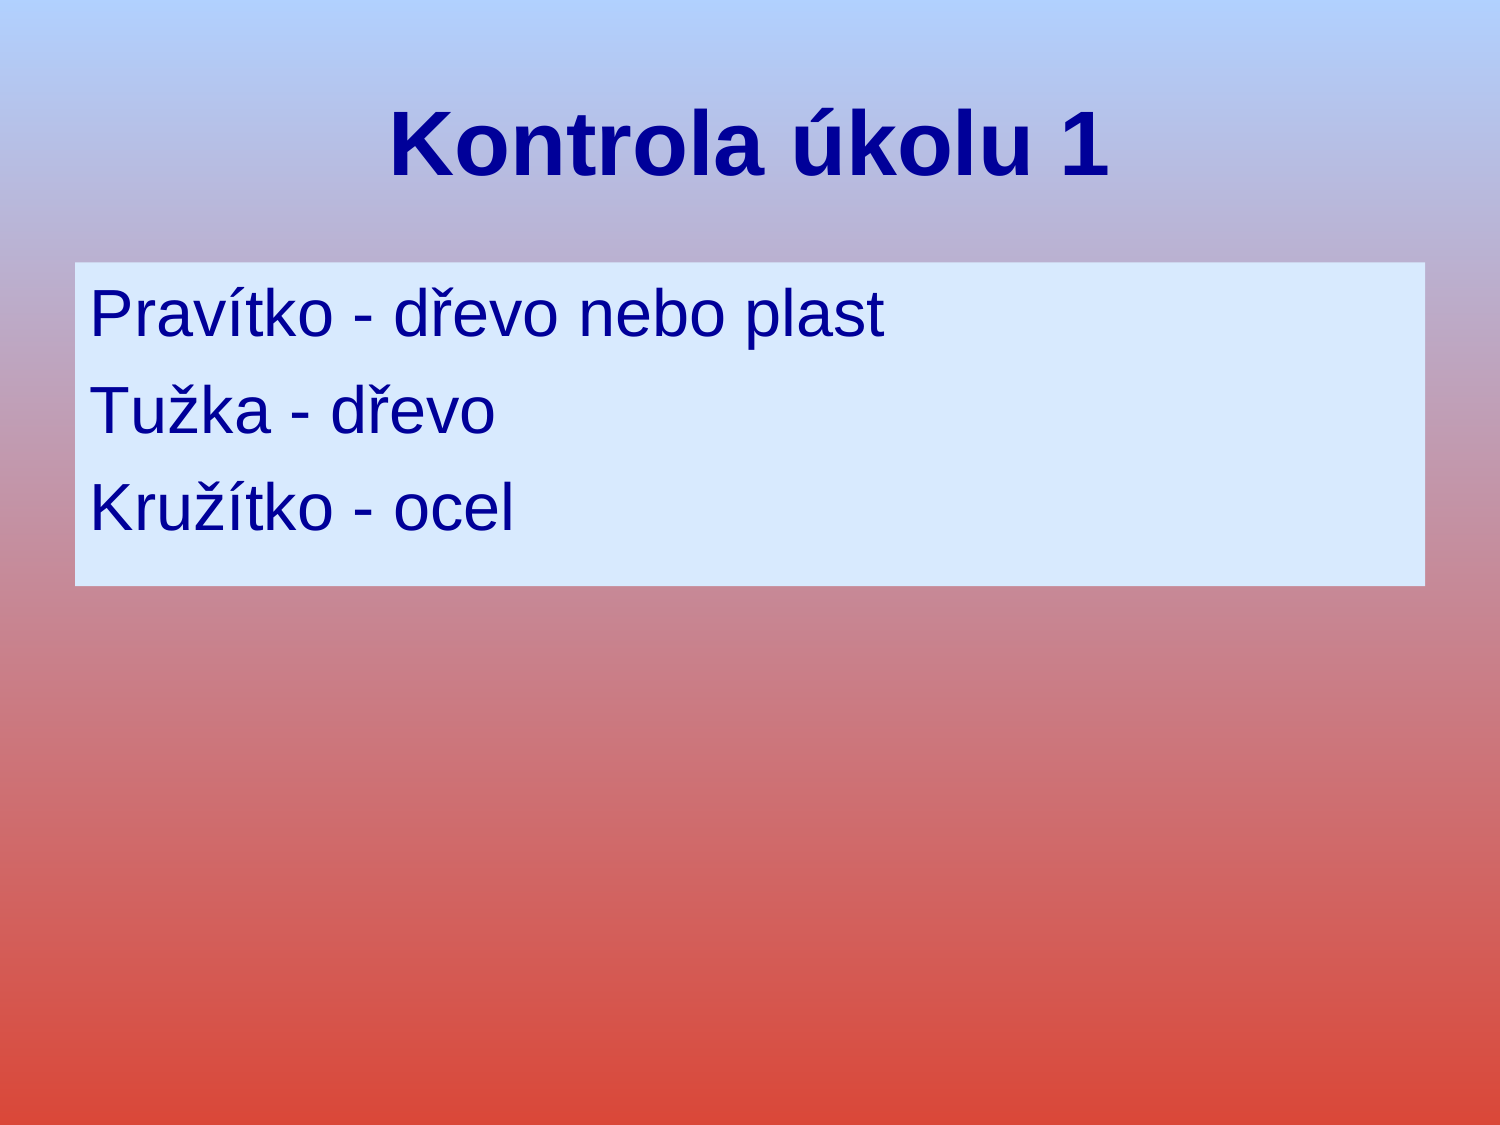

# Kontrola úkolu 1
Pravítko - dřevo nebo plast
Tužka - dřevo
Kružítko - ocel